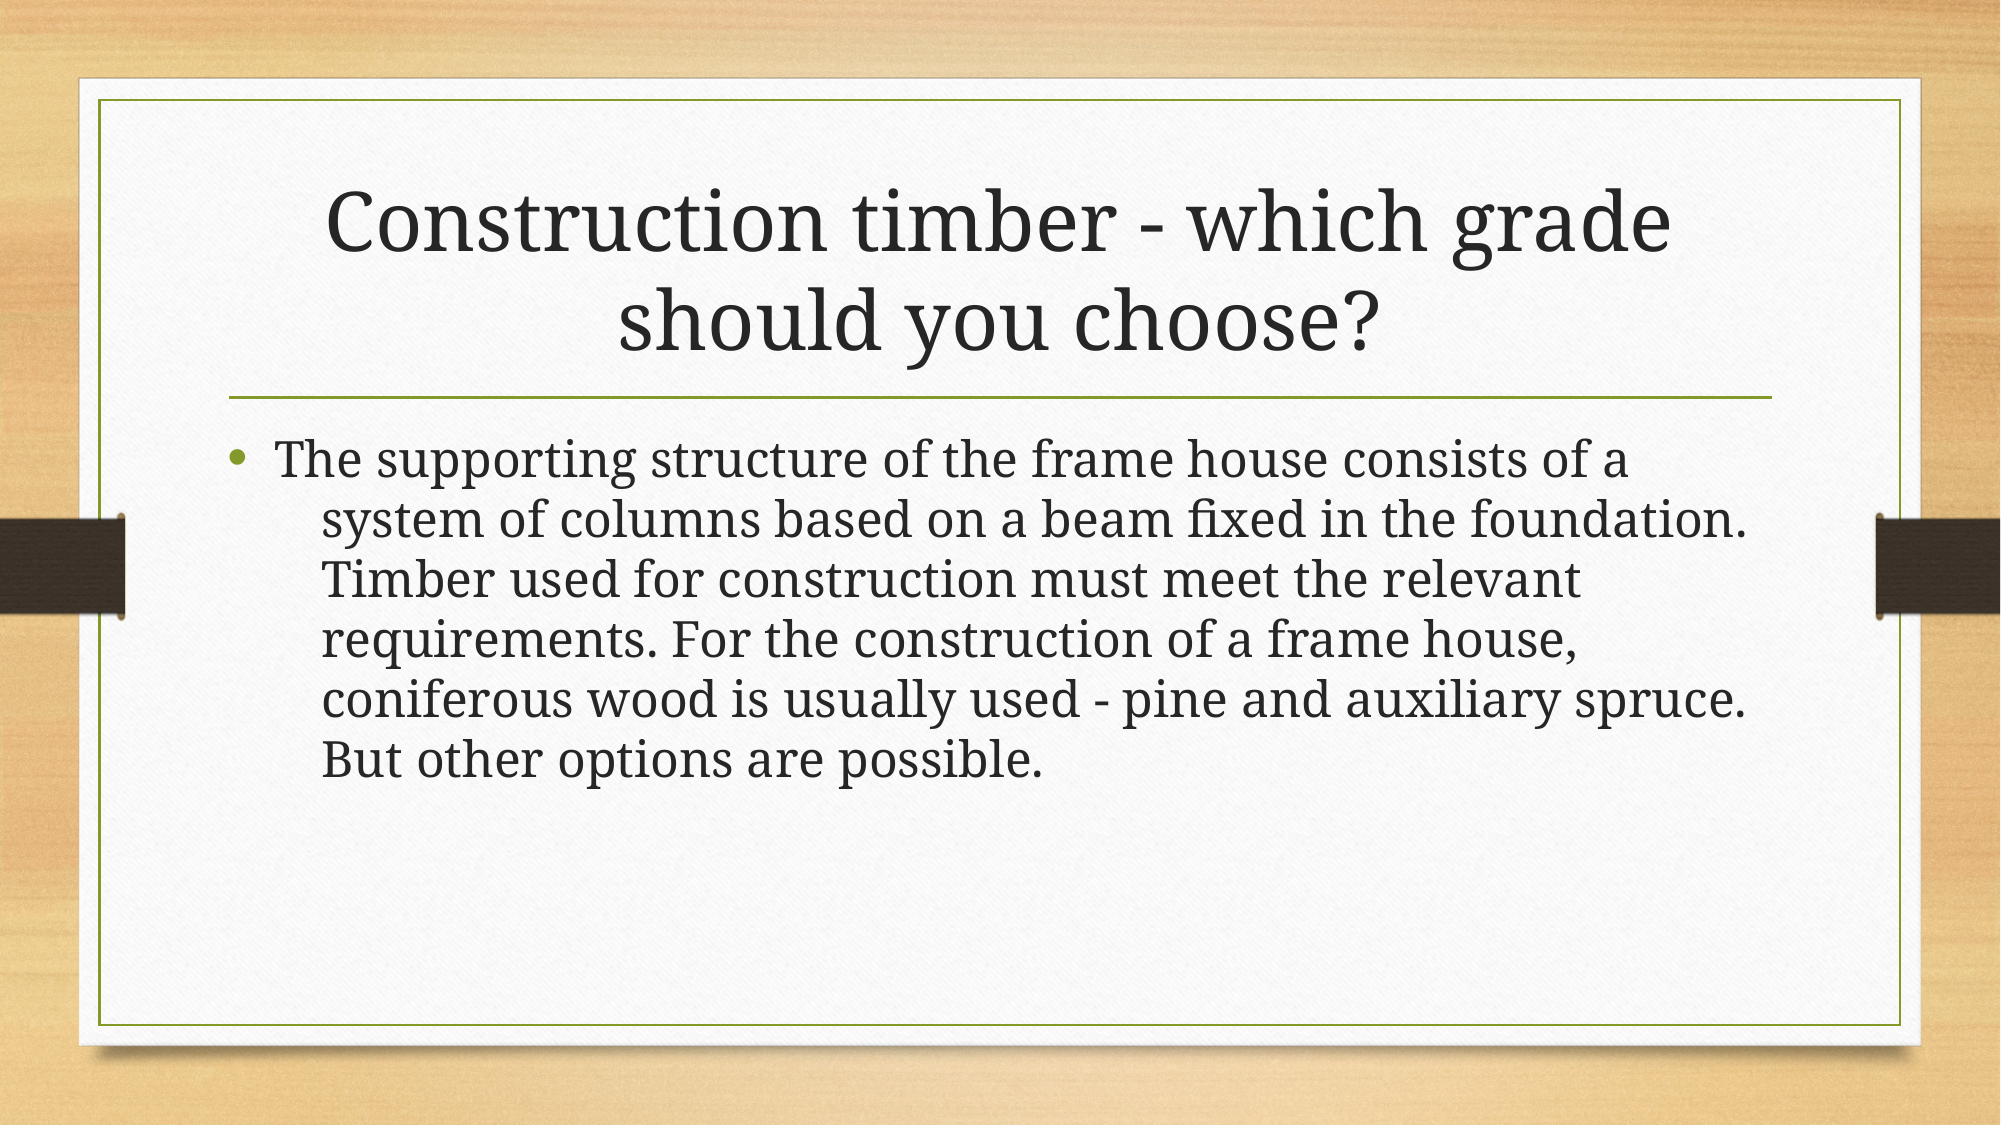

# Construction timber - which grade should you choose?
The supporting structure of the frame house consists of a system of columns based on a beam fixed in the foundation. Timber used for construction must meet the relevant requirements. For the construction of a frame house, coniferous wood is usually used - pine and auxiliary spruce. But other options are possible.